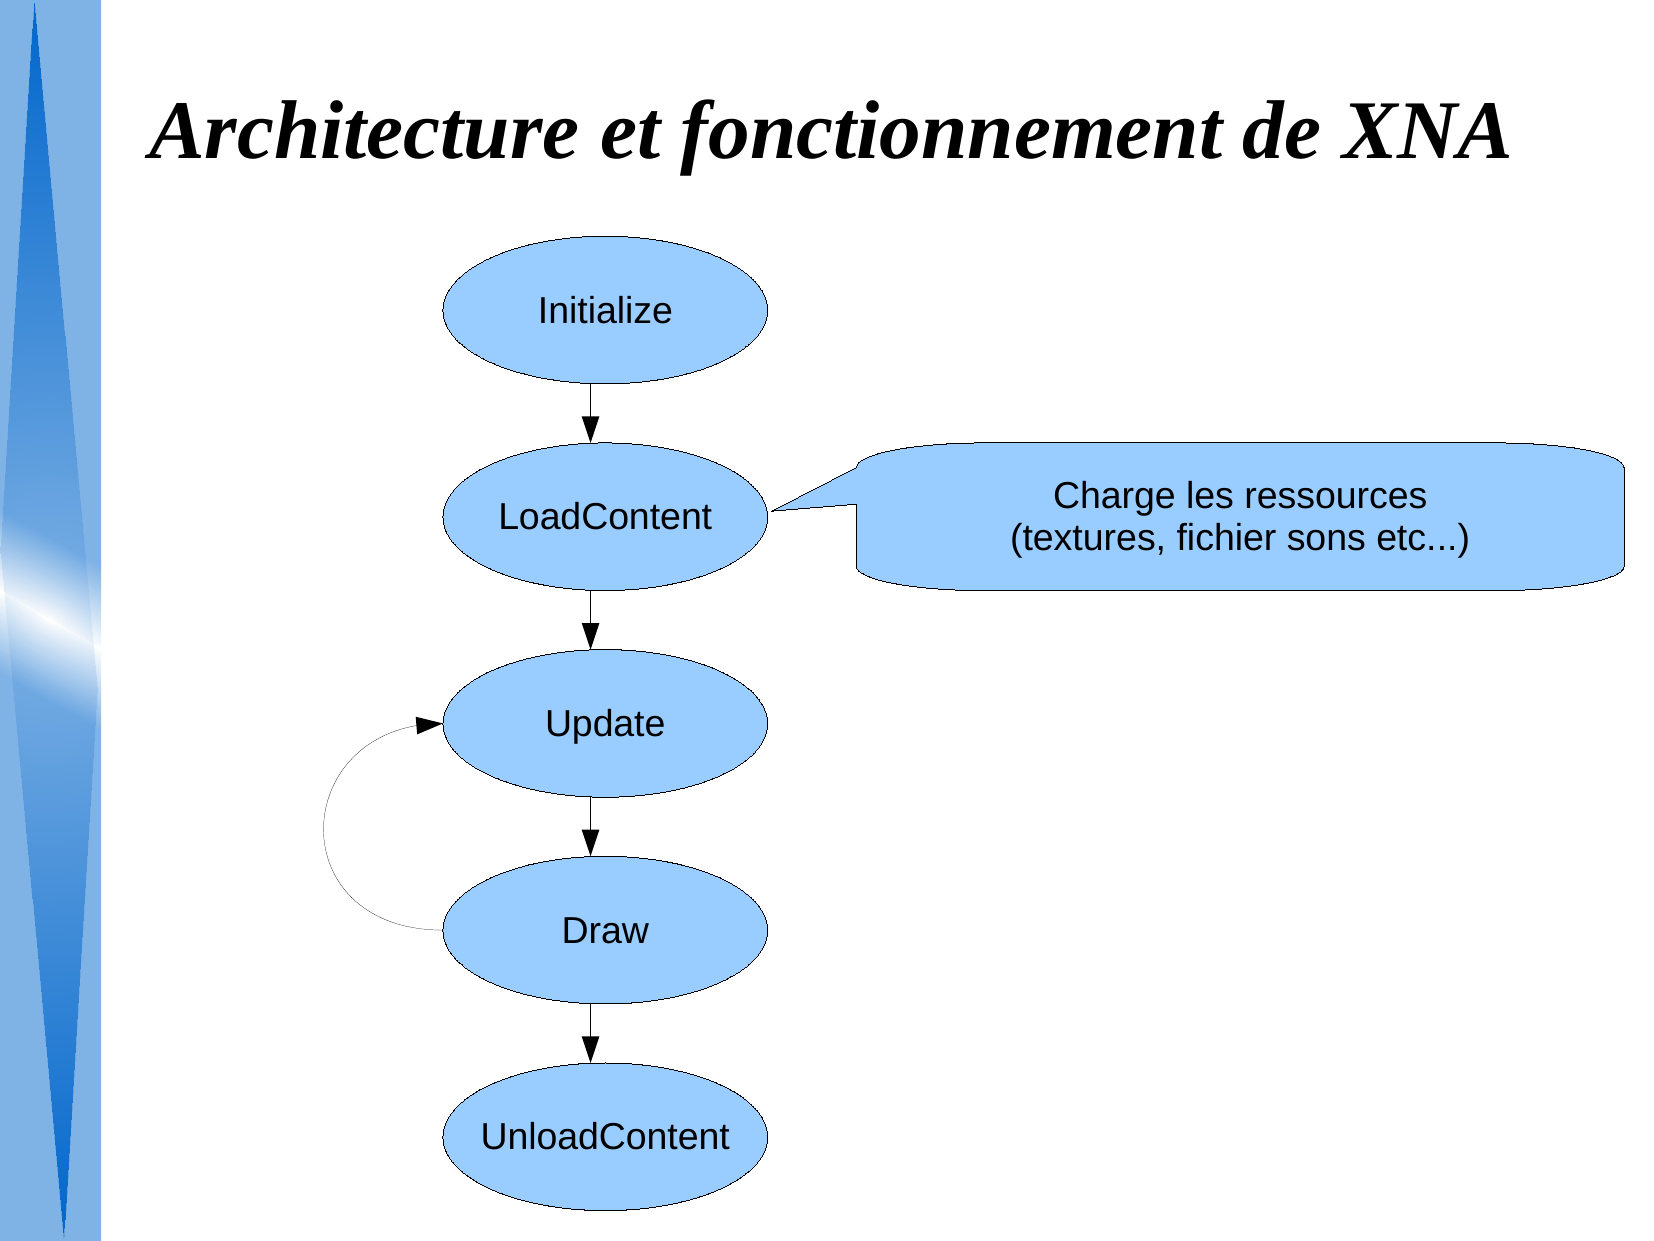

# Architecture et fonctionnement de XNA
Initialize
LoadContent
Charge les ressources
(textures, fichier sons etc...)
Update
Draw
UnloadContent